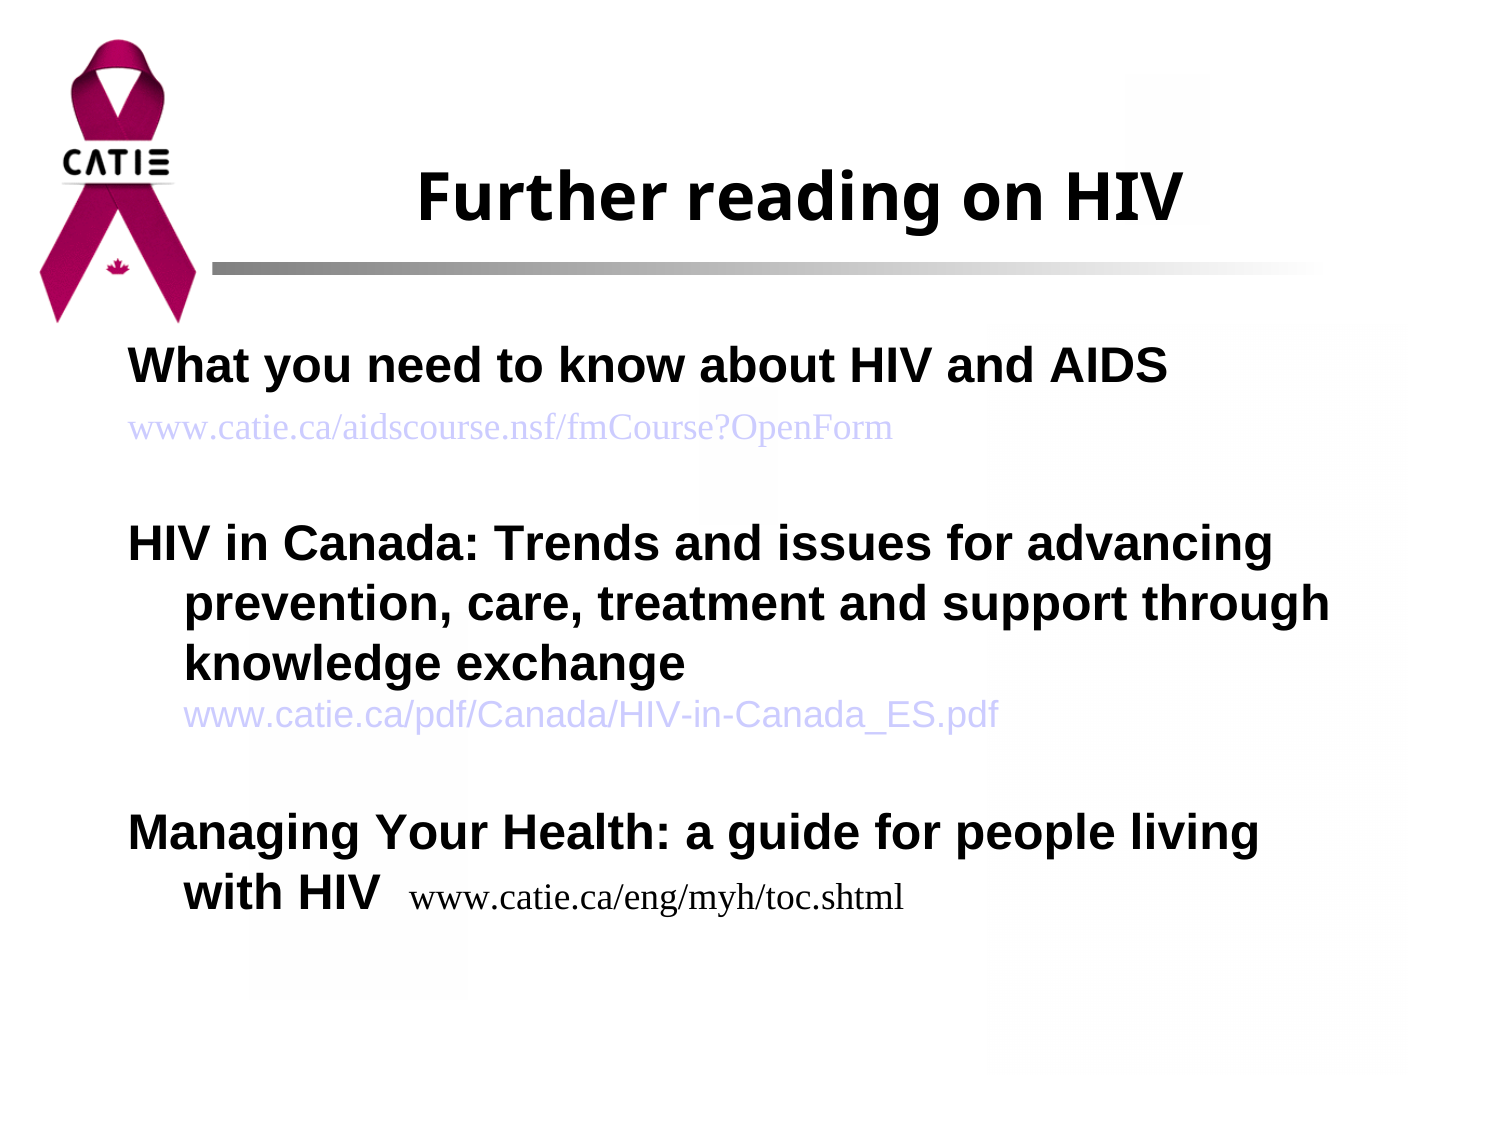

# Further reading on HIV
What you need to know about HIV and AIDS
www.catie.ca/aidscourse.nsf/fmCourse?OpenForm
HIV in Canada: Trends and issues for advancing prevention, care, treatment and support through knowledge exchange www.catie.ca/pdf/Canada/HIV-in-Canada_ES.pdf
Managing Your Health: a guide for people living with HIV www.catie.ca/eng/myh/toc.shtml